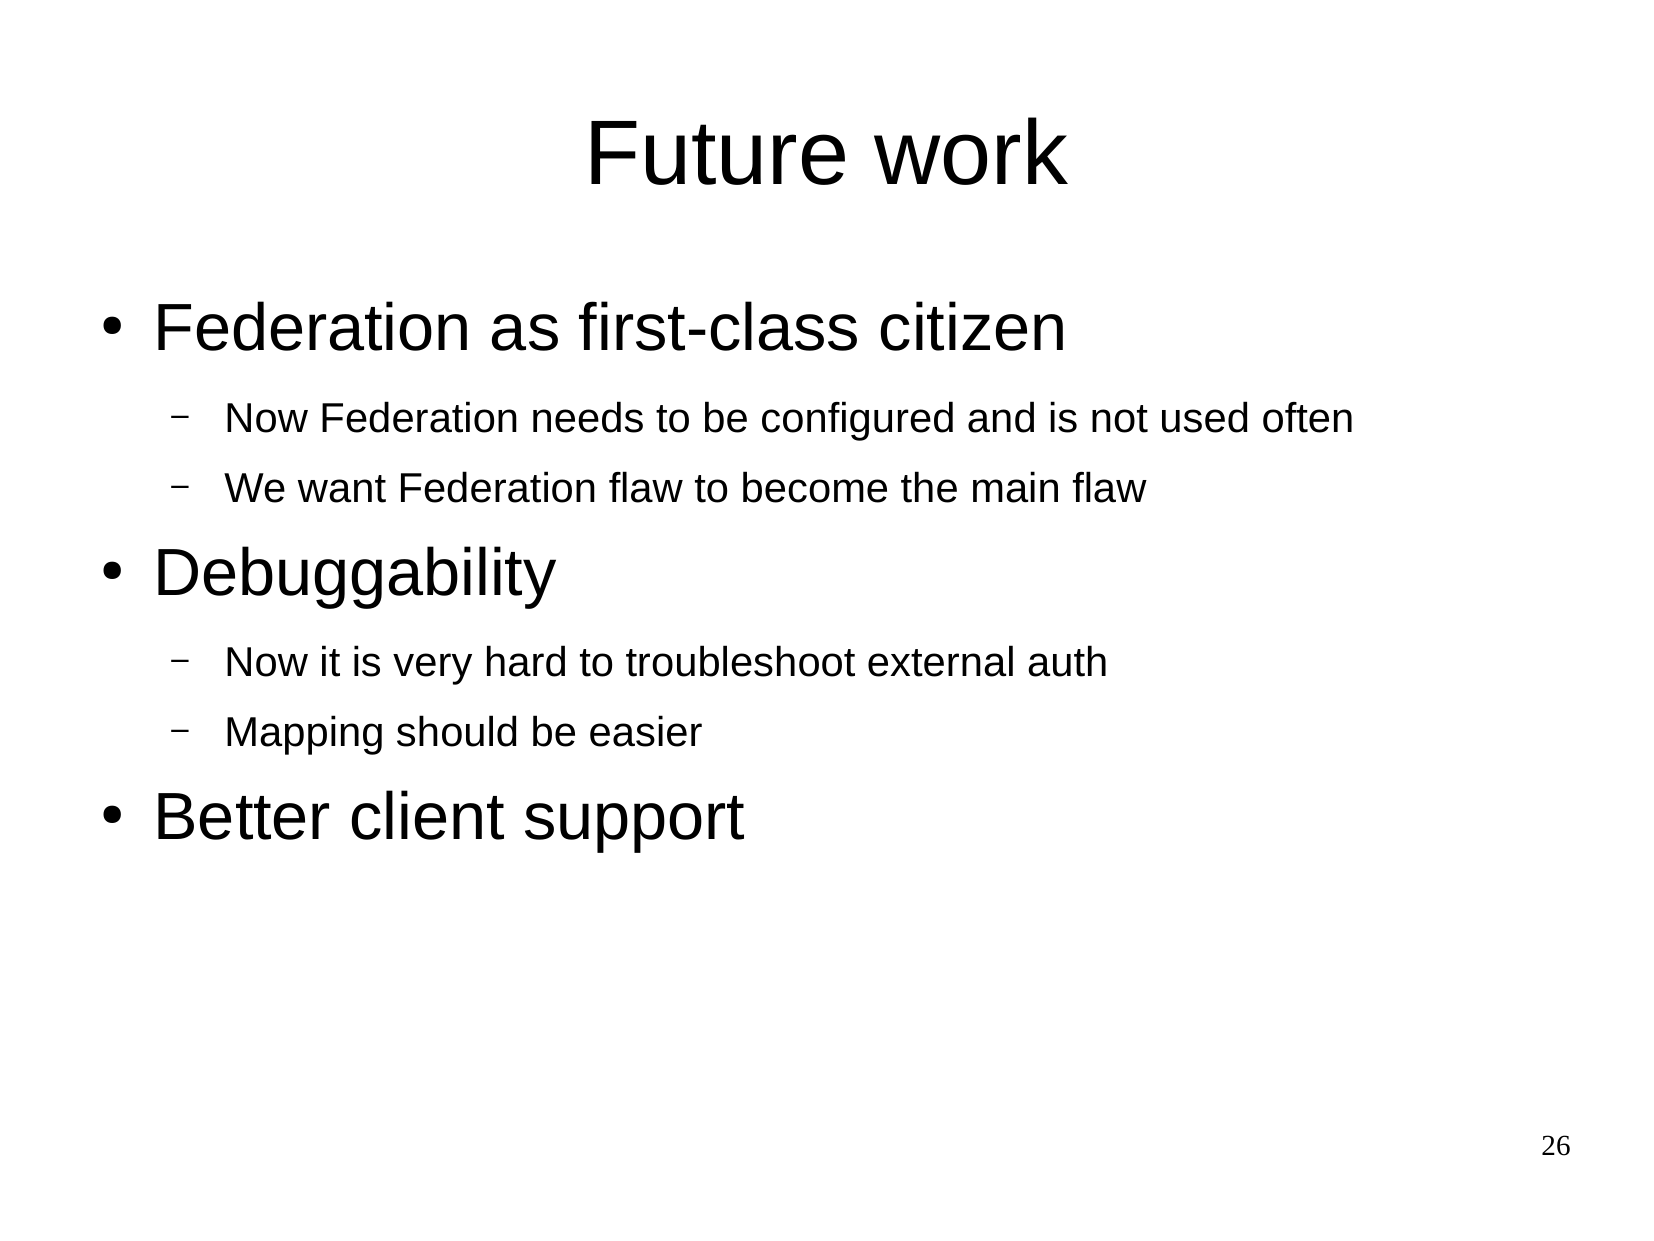

# Future work
Federation as first-class citizen
Now Federation needs to be configured and is not used often
We want Federation flaw to become the main flaw
Debuggability
Now it is very hard to troubleshoot external auth
Mapping should be easier
Better client support
26